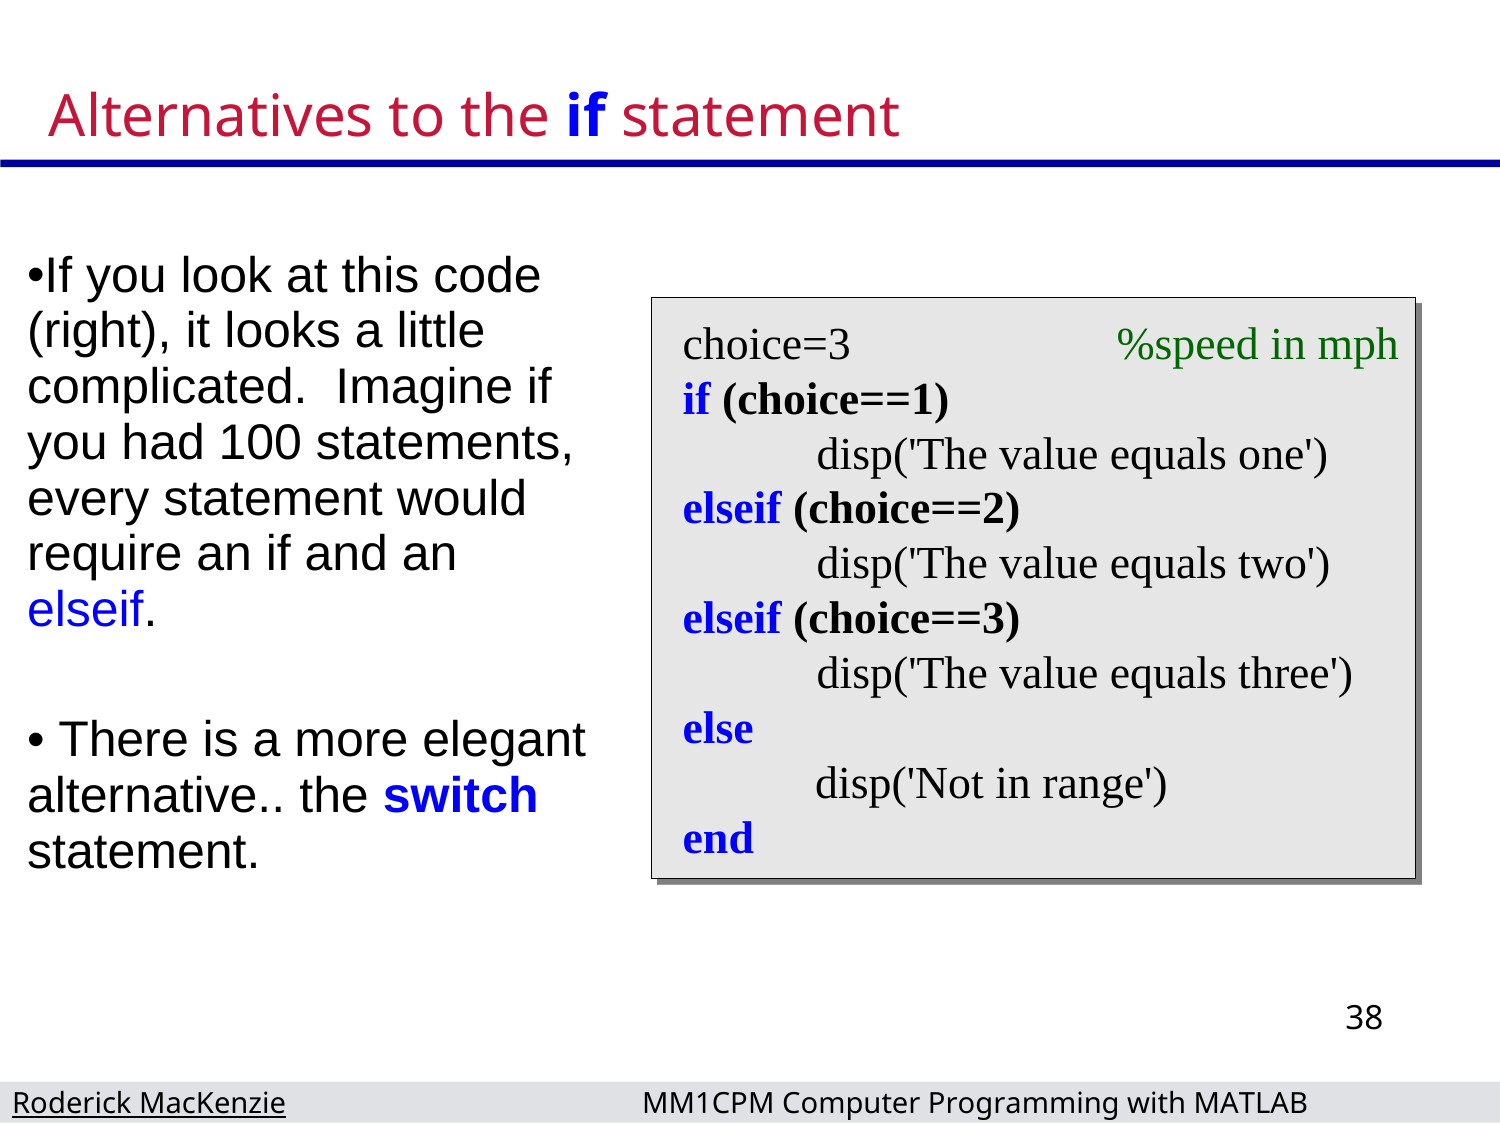

# Alternatives to the if statement
If you look at this code (right), it looks a little complicated. Imagine if you had 100 statements, every statement would require an if and an elseif.
 There is a more elegant alternative.. the switch statement.
choice=3		%speed in mph
if (choice==1)
	disp('The value equals one')
elseif (choice==2)
	disp('The value equals two')
elseif (choice==3)
	disp('The value equals three')
else
 disp('Not in range')
end